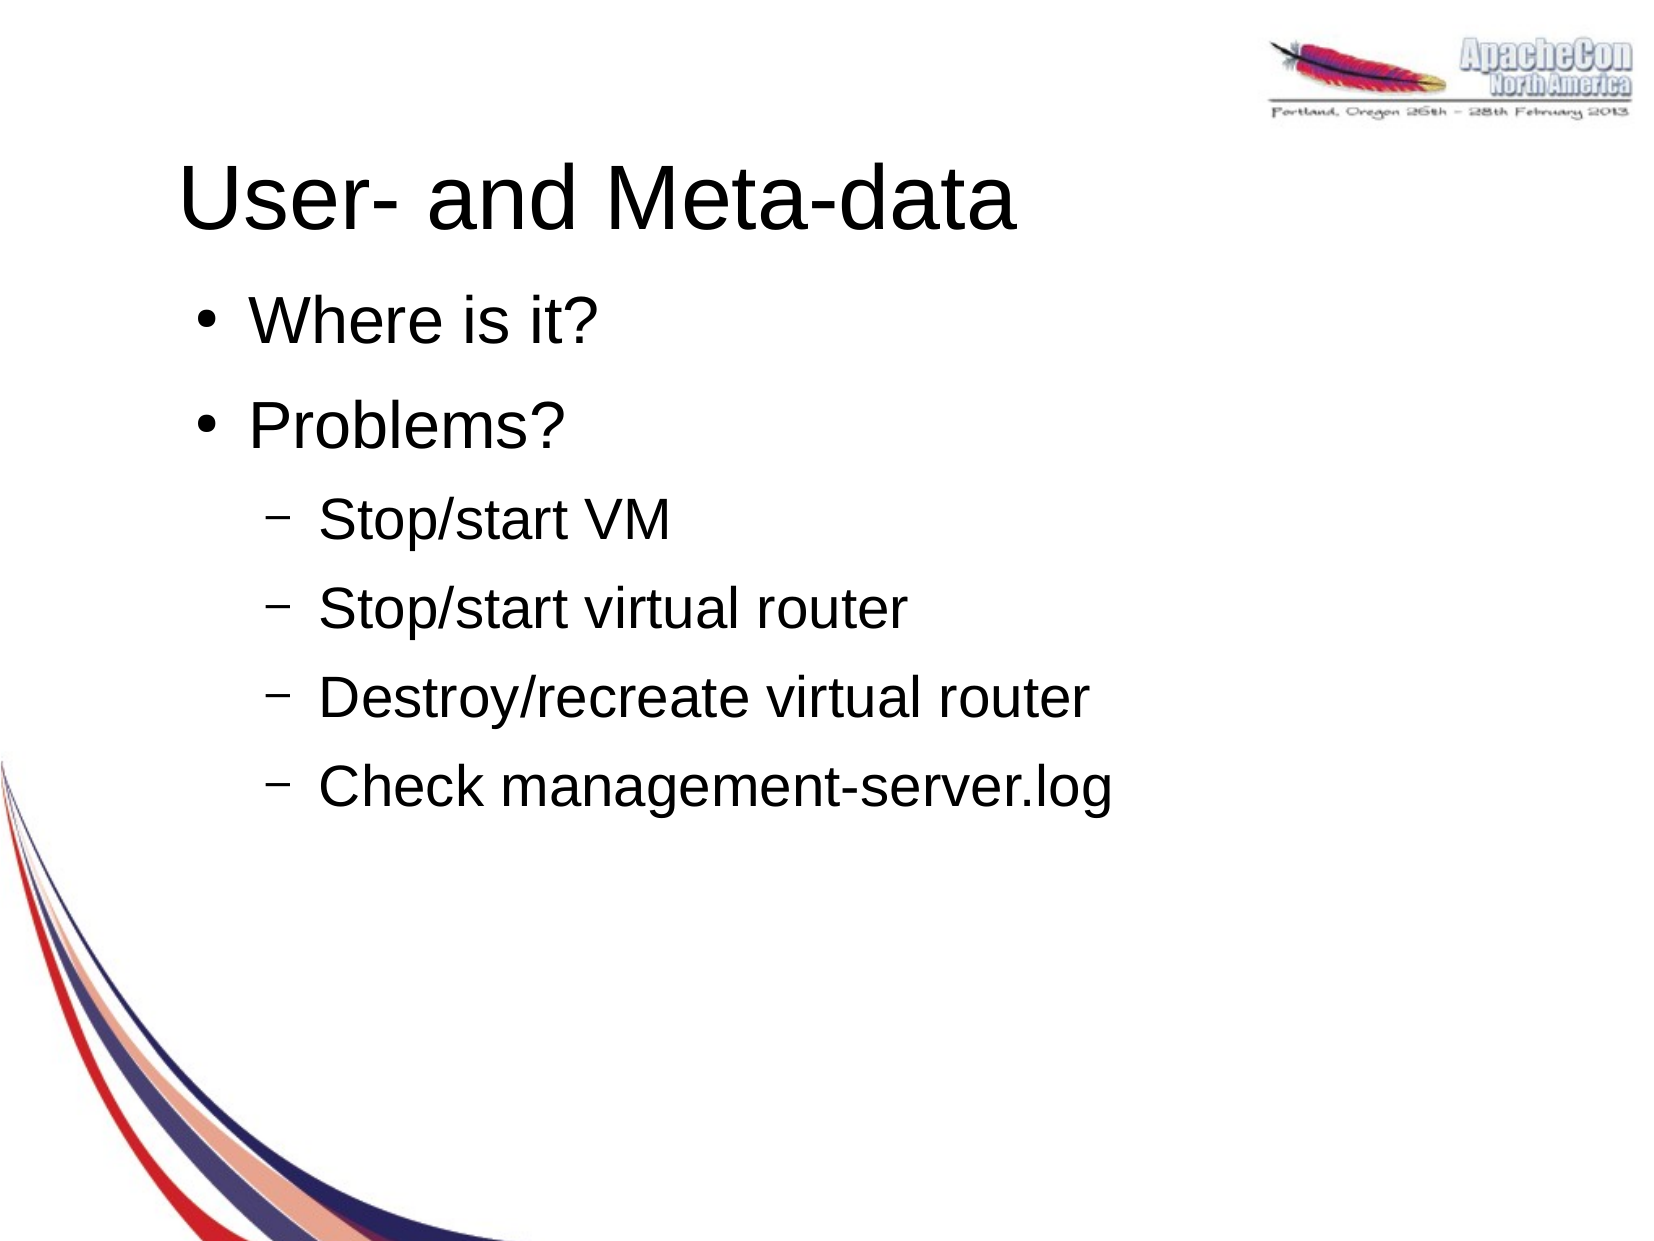

# User- and Meta-data
Where is it?
Problems?
Stop/start VM
Stop/start virtual router
Destroy/recreate virtual router
Check management-server.log